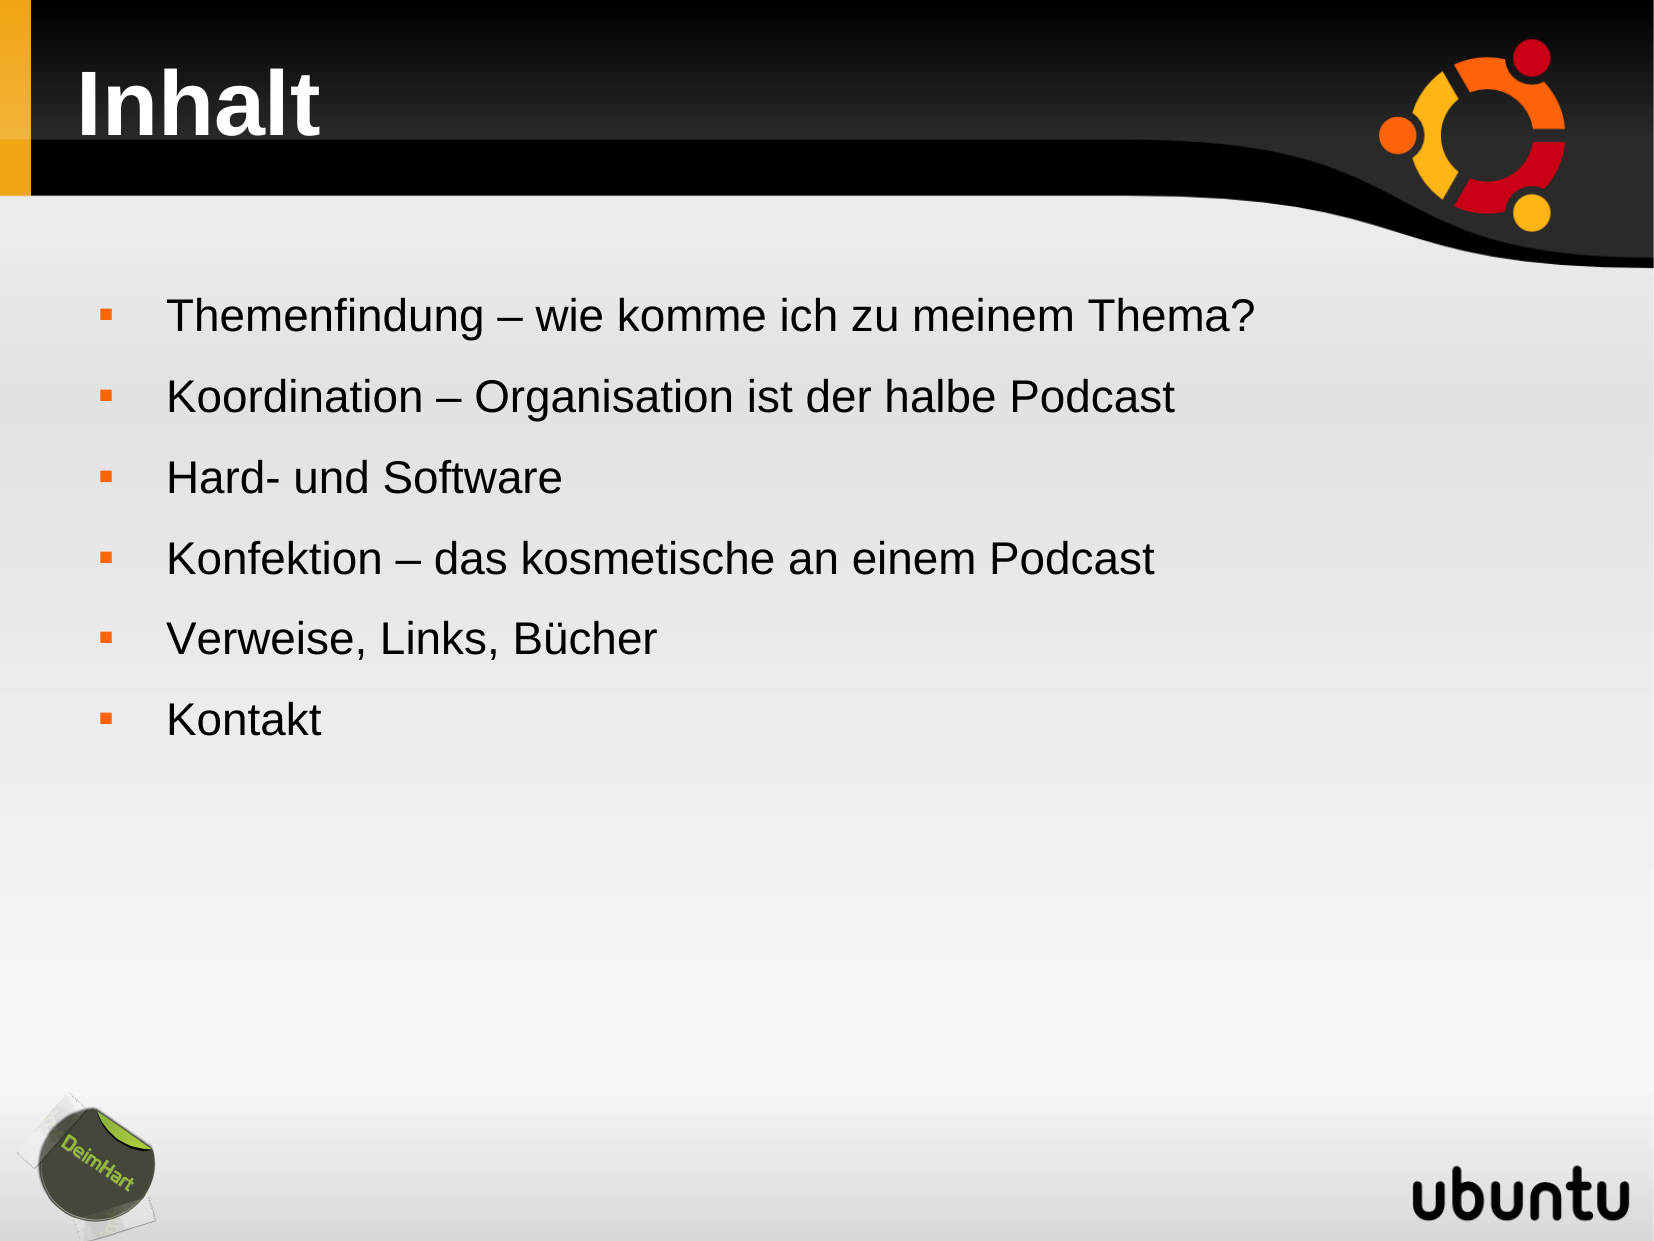

# Inhalt
 Themenfindung – wie komme ich zu meinem Thema?
 Koordination – Organisation ist der halbe Podcast
 Hard- und Software
 Konfektion – das kosmetische an einem Podcast
 Verweise, Links, Bücher
 Kontakt